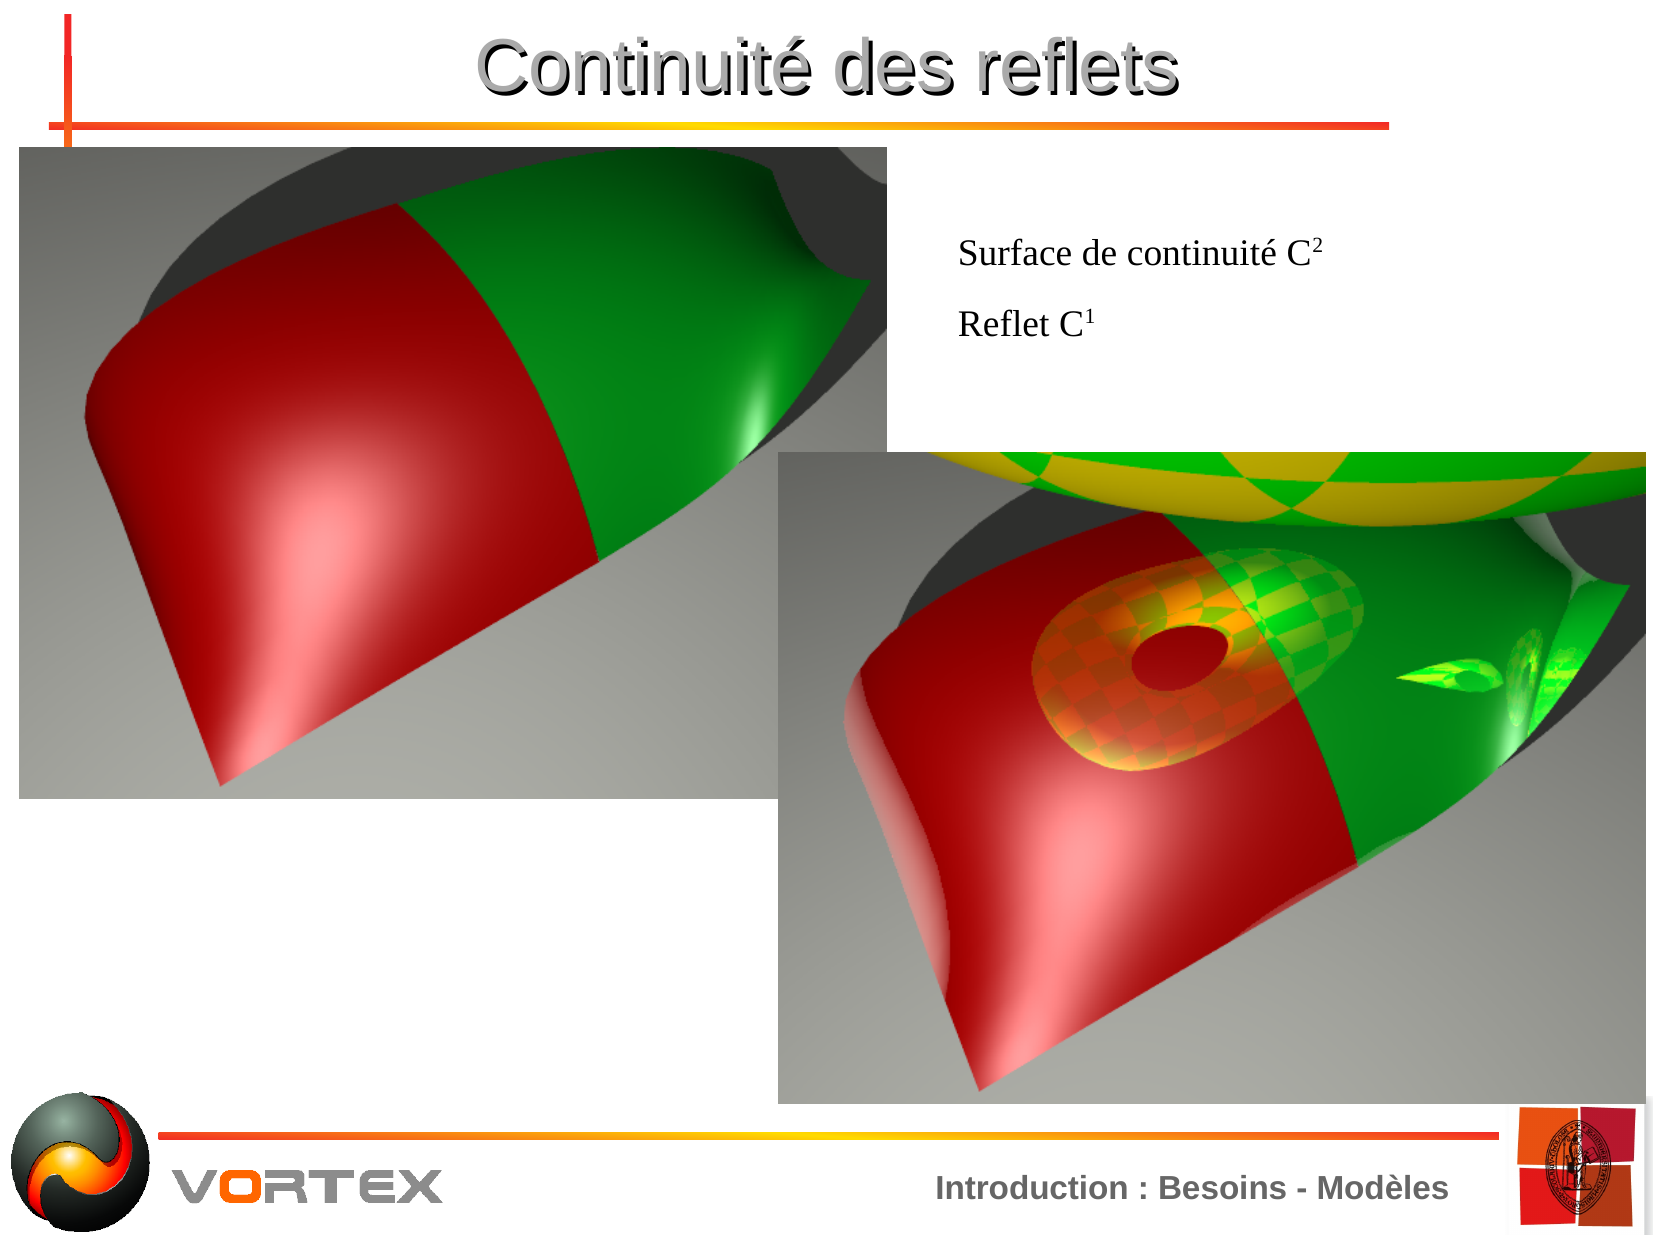

# Continuité des reflets
Surface de continuité C2
Reflet C1